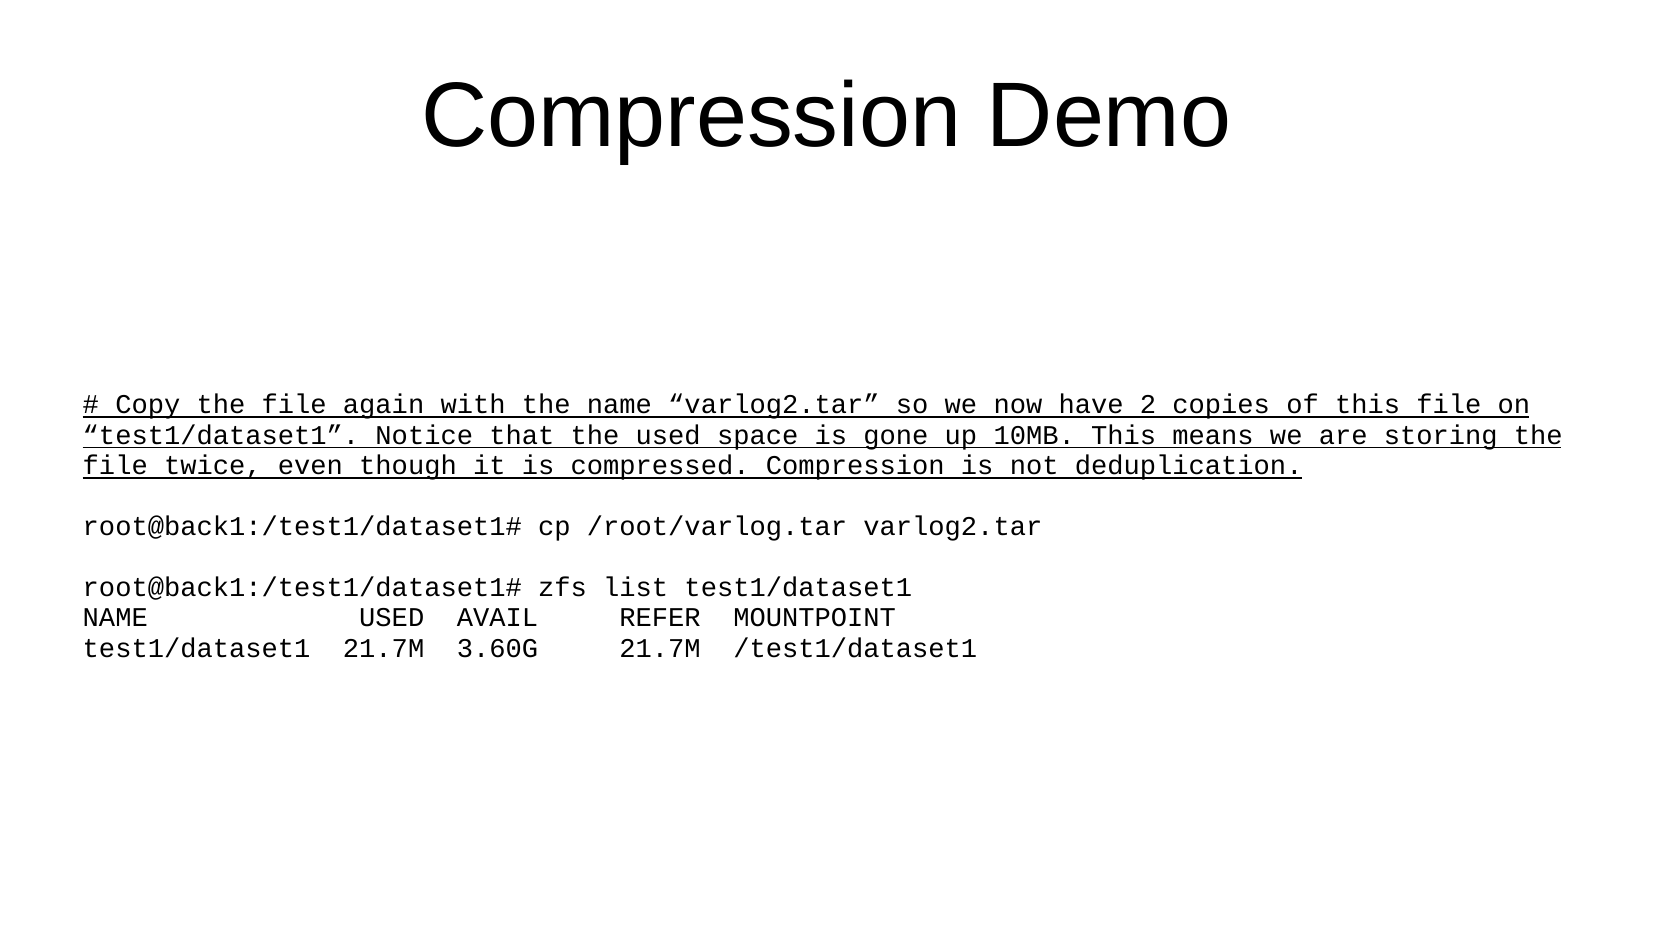

# Compression Demo
# Copy the file again with the name “varlog2.tar” so we now have 2 copies of this file on “test1/dataset1”. Notice that the used space is gone up 10MB. This means we are storing the file twice, even though it is compressed. Compression is not deduplication.
root@back1:/test1/dataset1# cp /root/varlog.tar varlog2.tar
root@back1:/test1/dataset1# zfs list test1/dataset1
NAME USED AVAIL REFER MOUNTPOINT
test1/dataset1 21.7M 3.60G 21.7M /test1/dataset1